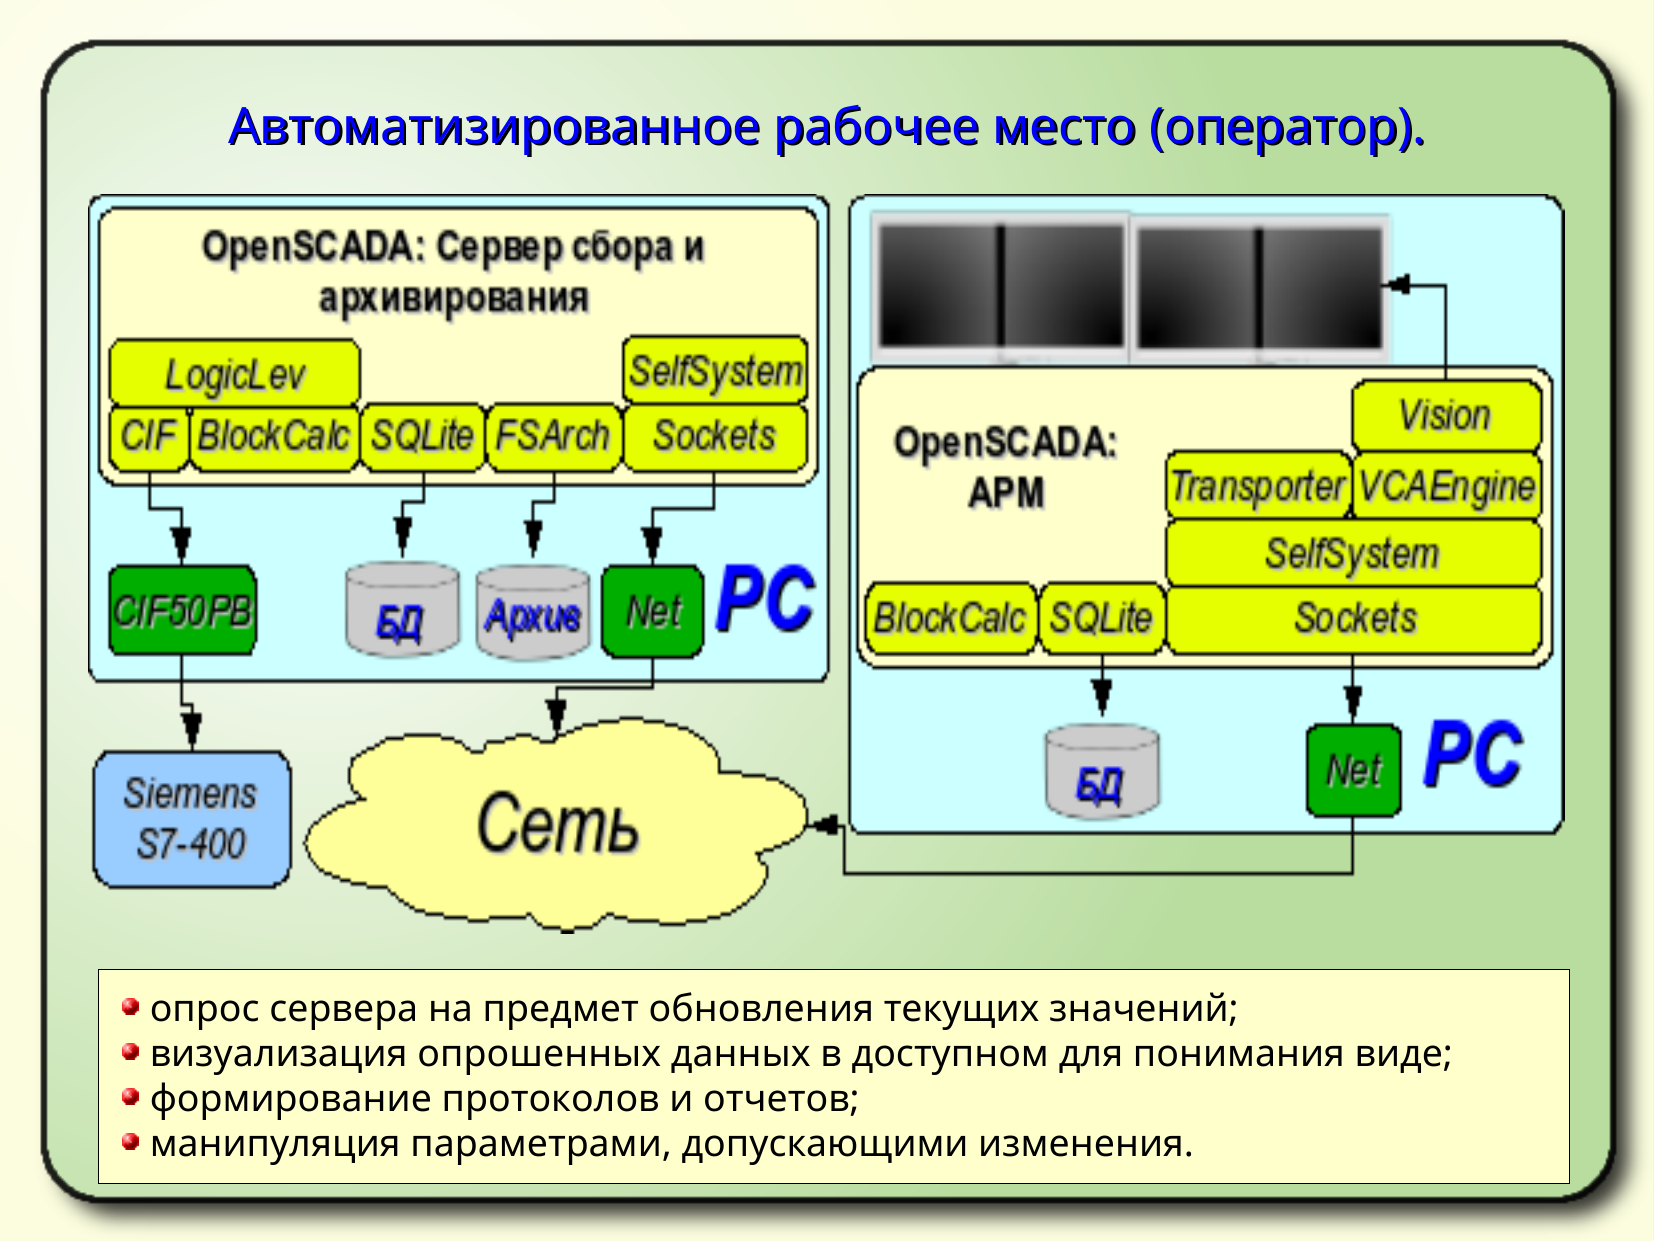

# Автоматизированное рабочее место (оператор).
 опрос сервера на предмет обновления текущих значений;
 визуализация опрошенных данных в доступном для понимания виде;
 формирование протоколов и отчетов;
 манипуляция параметрами, допускающими изменения.